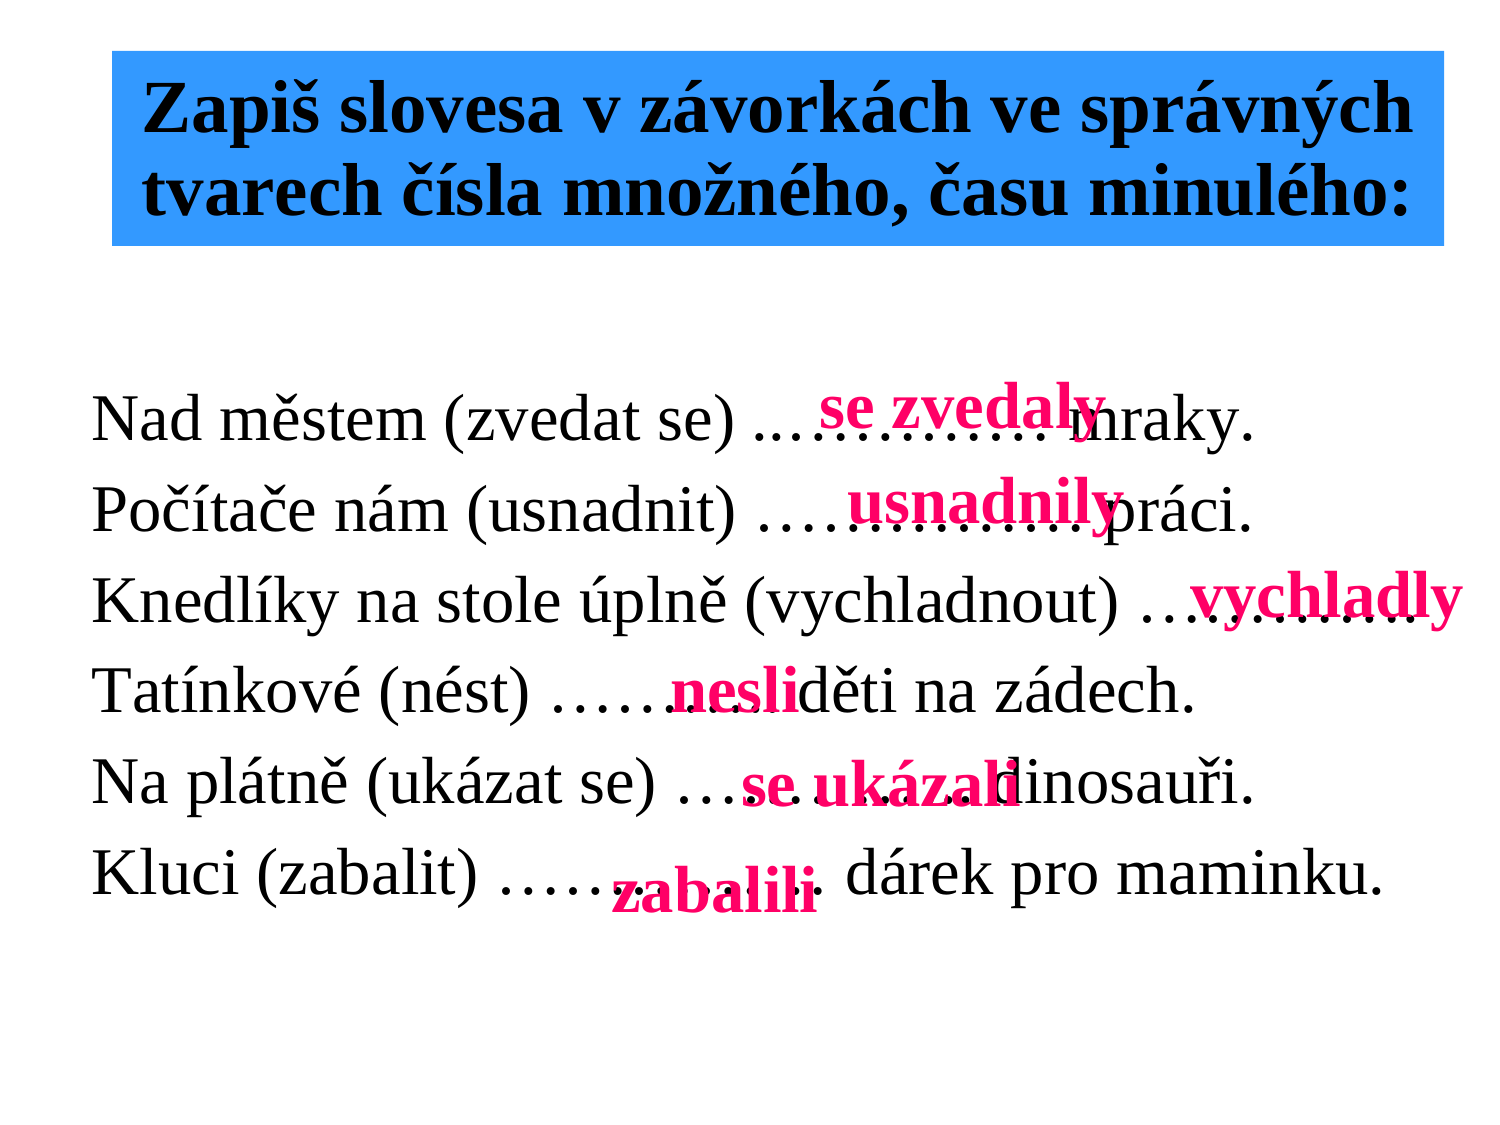

Zapiš slovesa v závorkách ve správných tvarech čísla množného, času minulého:
se zvedaly
# Nad městem (zvedat se) ..………… mraky.
Počítače nám (usnadnit) …………… práci.
Knedlíky na stole úplně (vychladnout) ………….
Tatínkové (nést) ……….. děti na zádech.
Na plátně (ukázat se) ………….. dinosauři.
Kluci (zabalit) …………… dárek pro maminku.
usnadnily
vychladly
nesli
se ukázali
zabalili